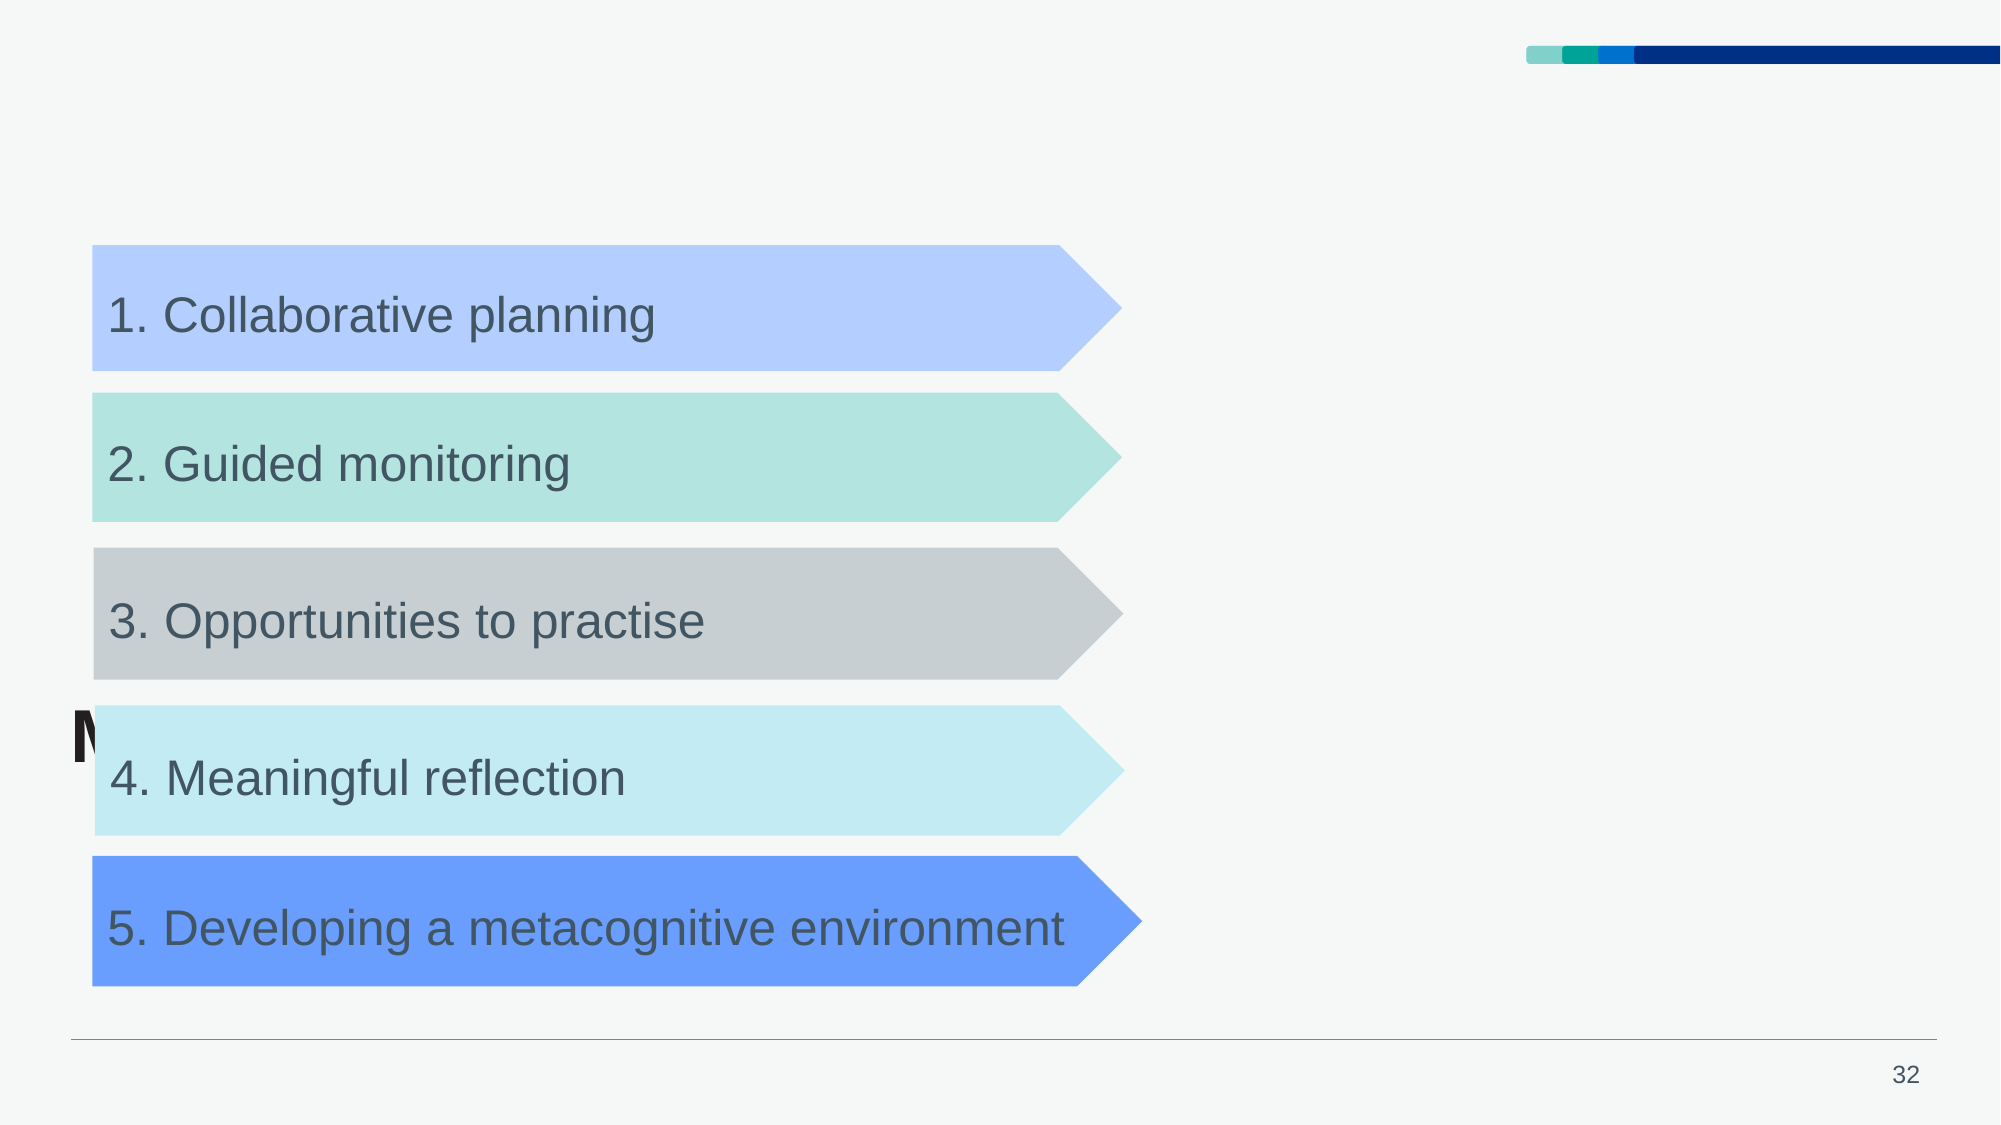

1. Collaborative planning
2. Guided monitoring
3. Opportunities to practise
4. Meaningful reflection
5. Developing a metacognitive environment
# Metacognitive integration